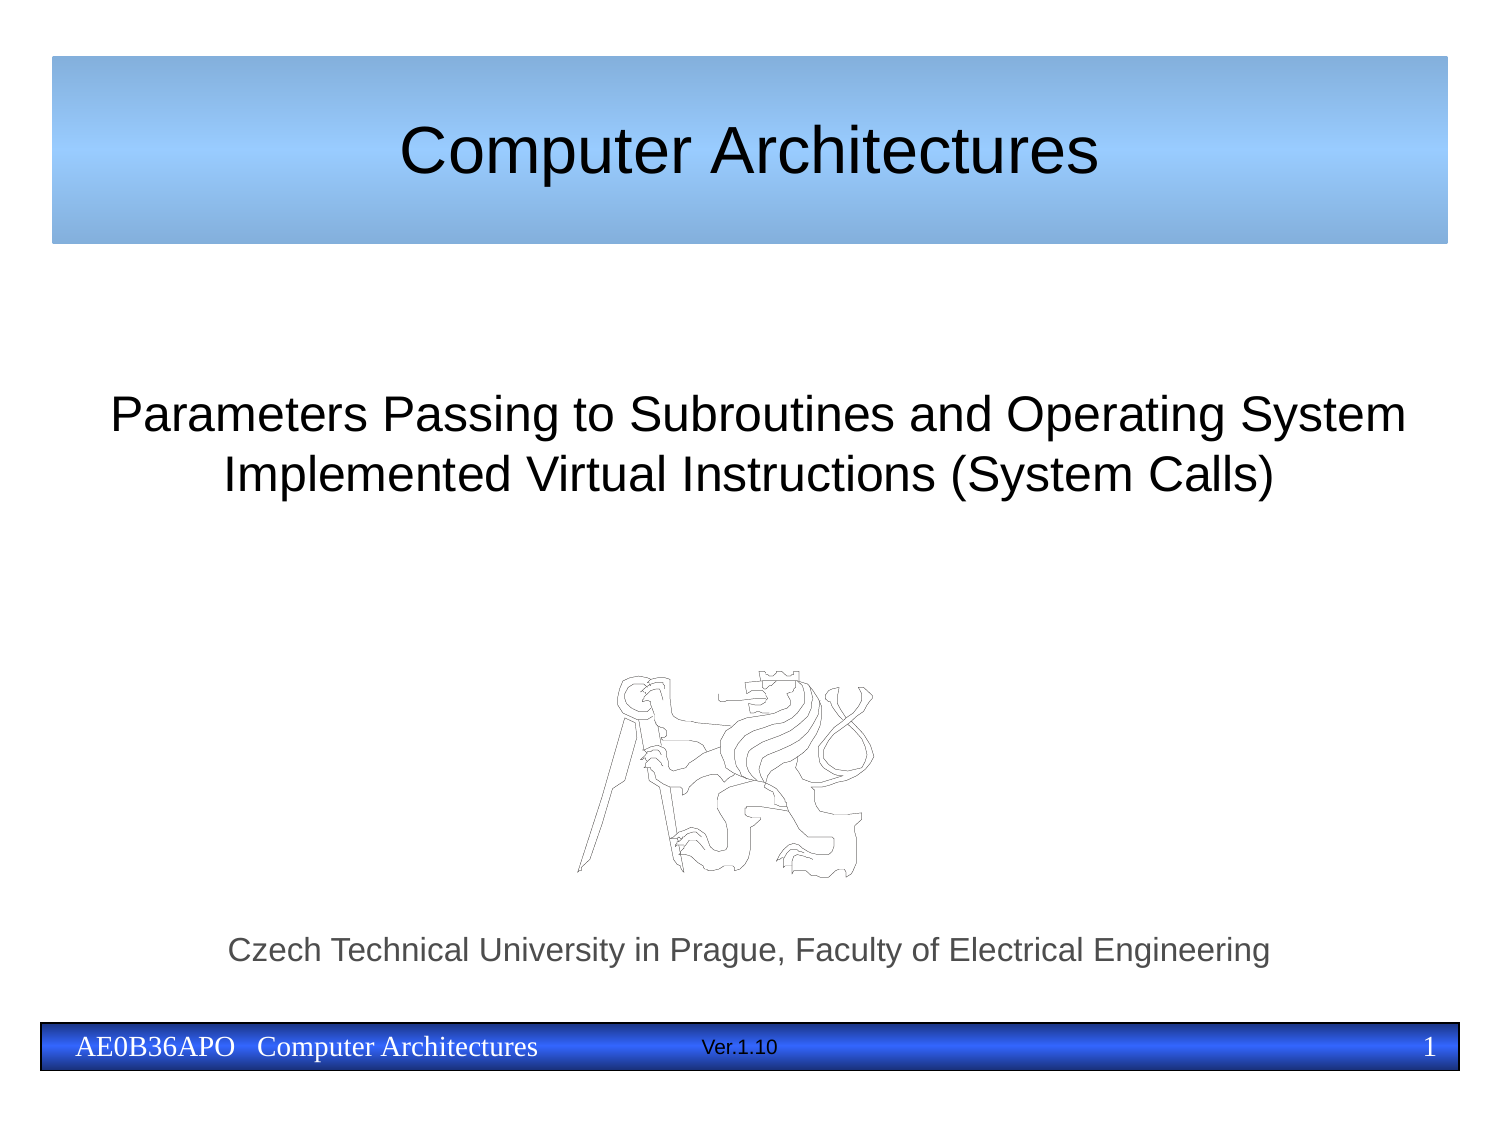

# Computer Architectures
Parameters Passing to Subroutines and Operating System Implemented Virtual Instructions (System Calls)
Czech Technical University in Prague, Faculty of Electrical Engineering
AE0B36APO Computer Architectures
1
Ver.1.10